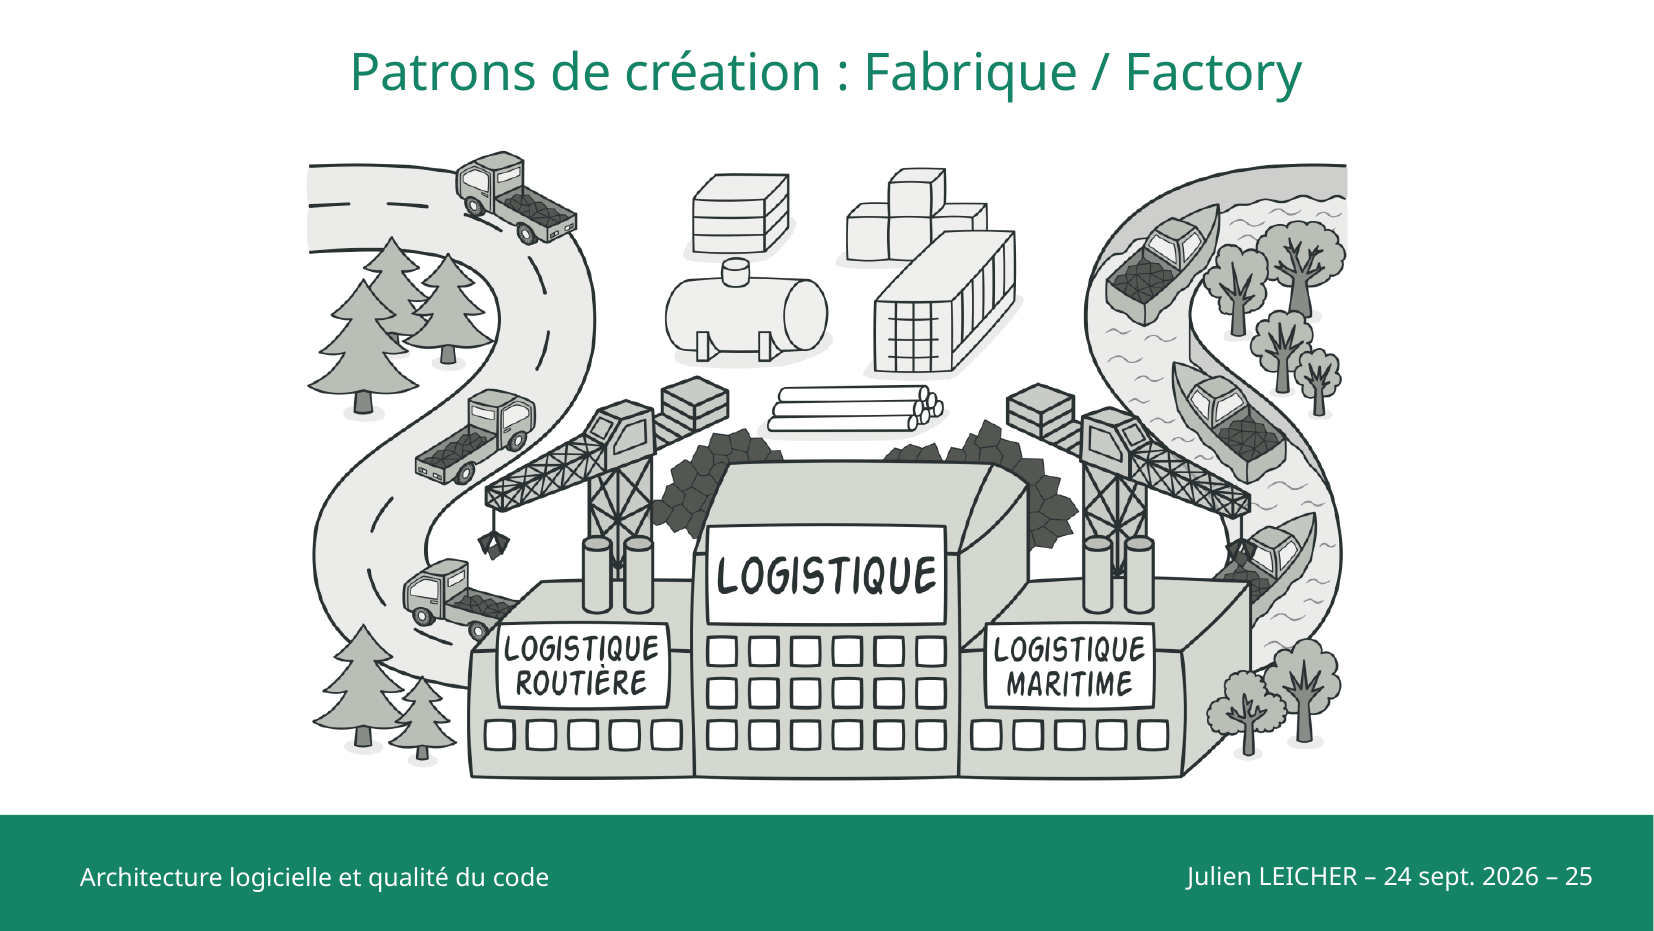

Patrons de création : Fabrique / Factory
Julien LEICHER – –
Architecture logicielle et qualité du code